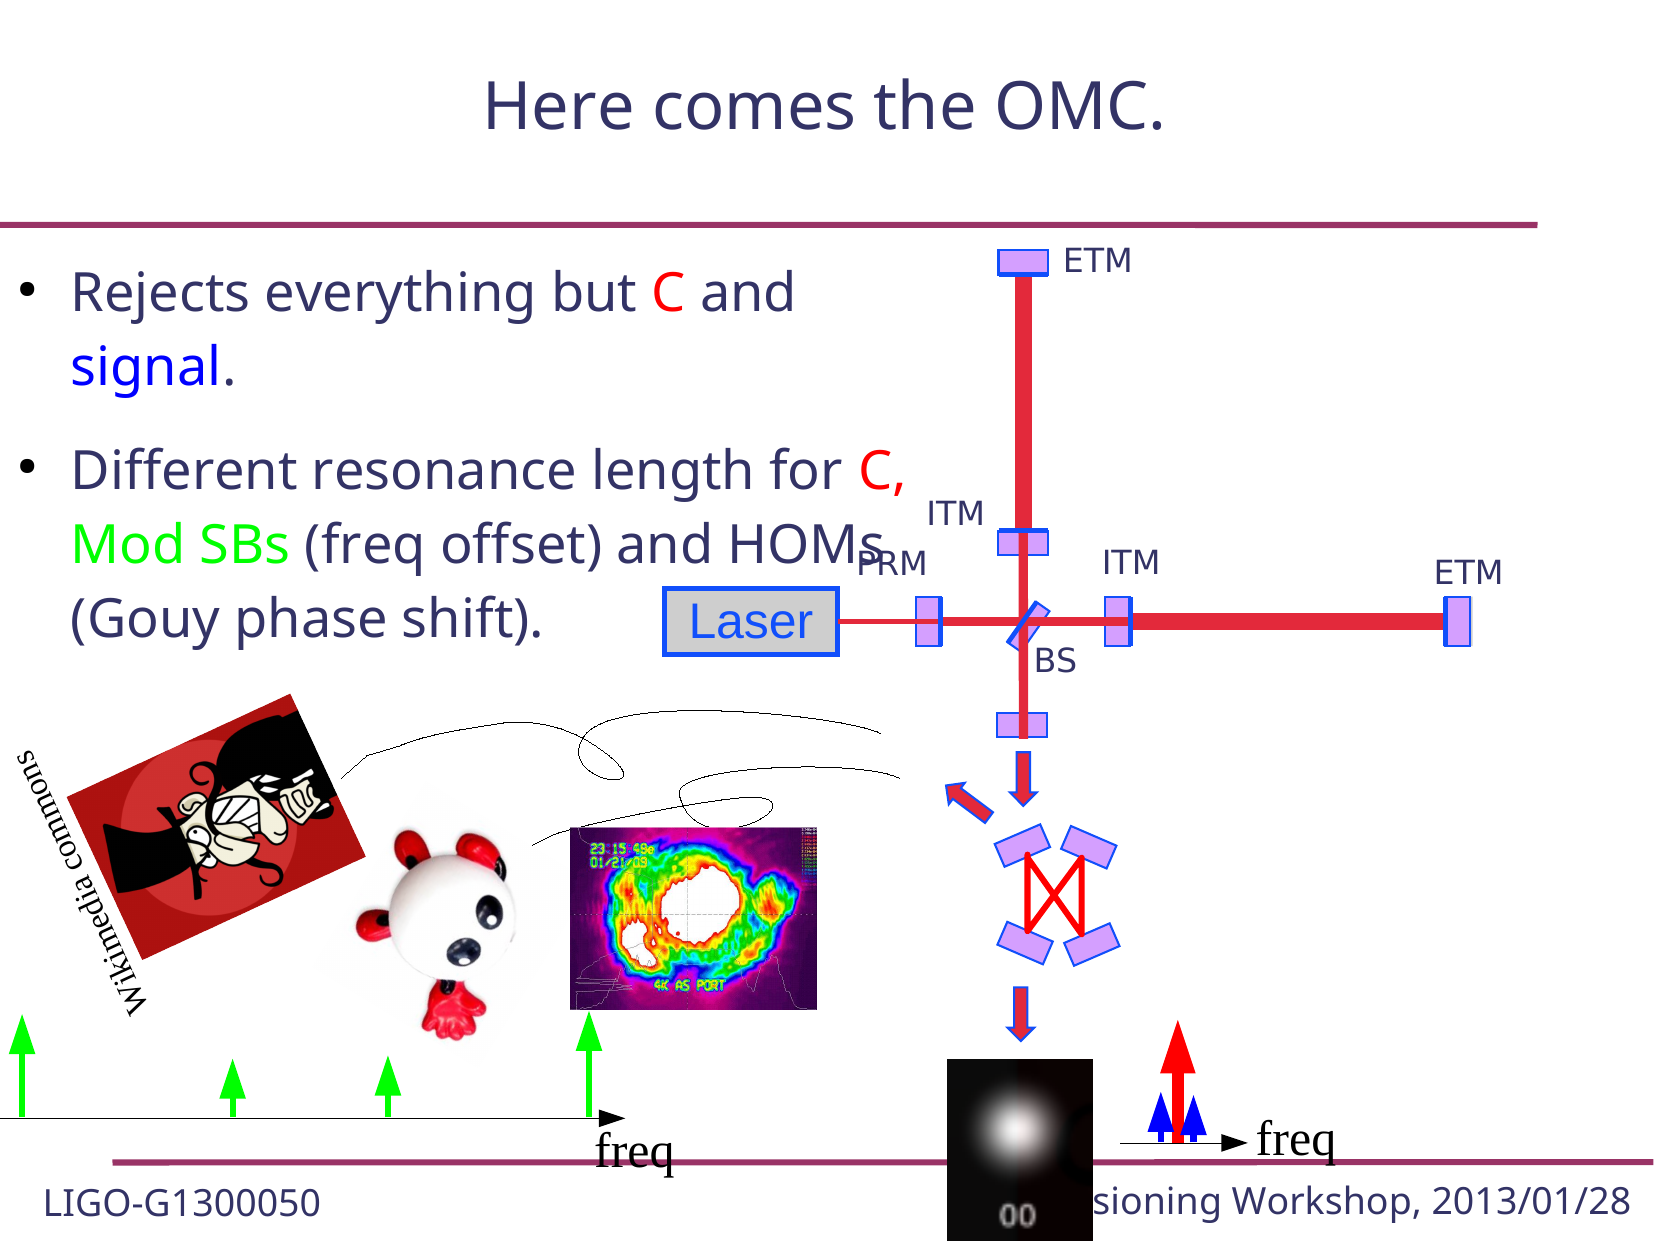

# Here comes the OMC.
ETM
ITM
ITM
PRM
ETM
Laser
BS
Rejects everything but C and signal.
Different resonance length for C, Mod SBs (freq offset) and HOMs (Gouy phase shift).
Wikimedia commons
freq
freq